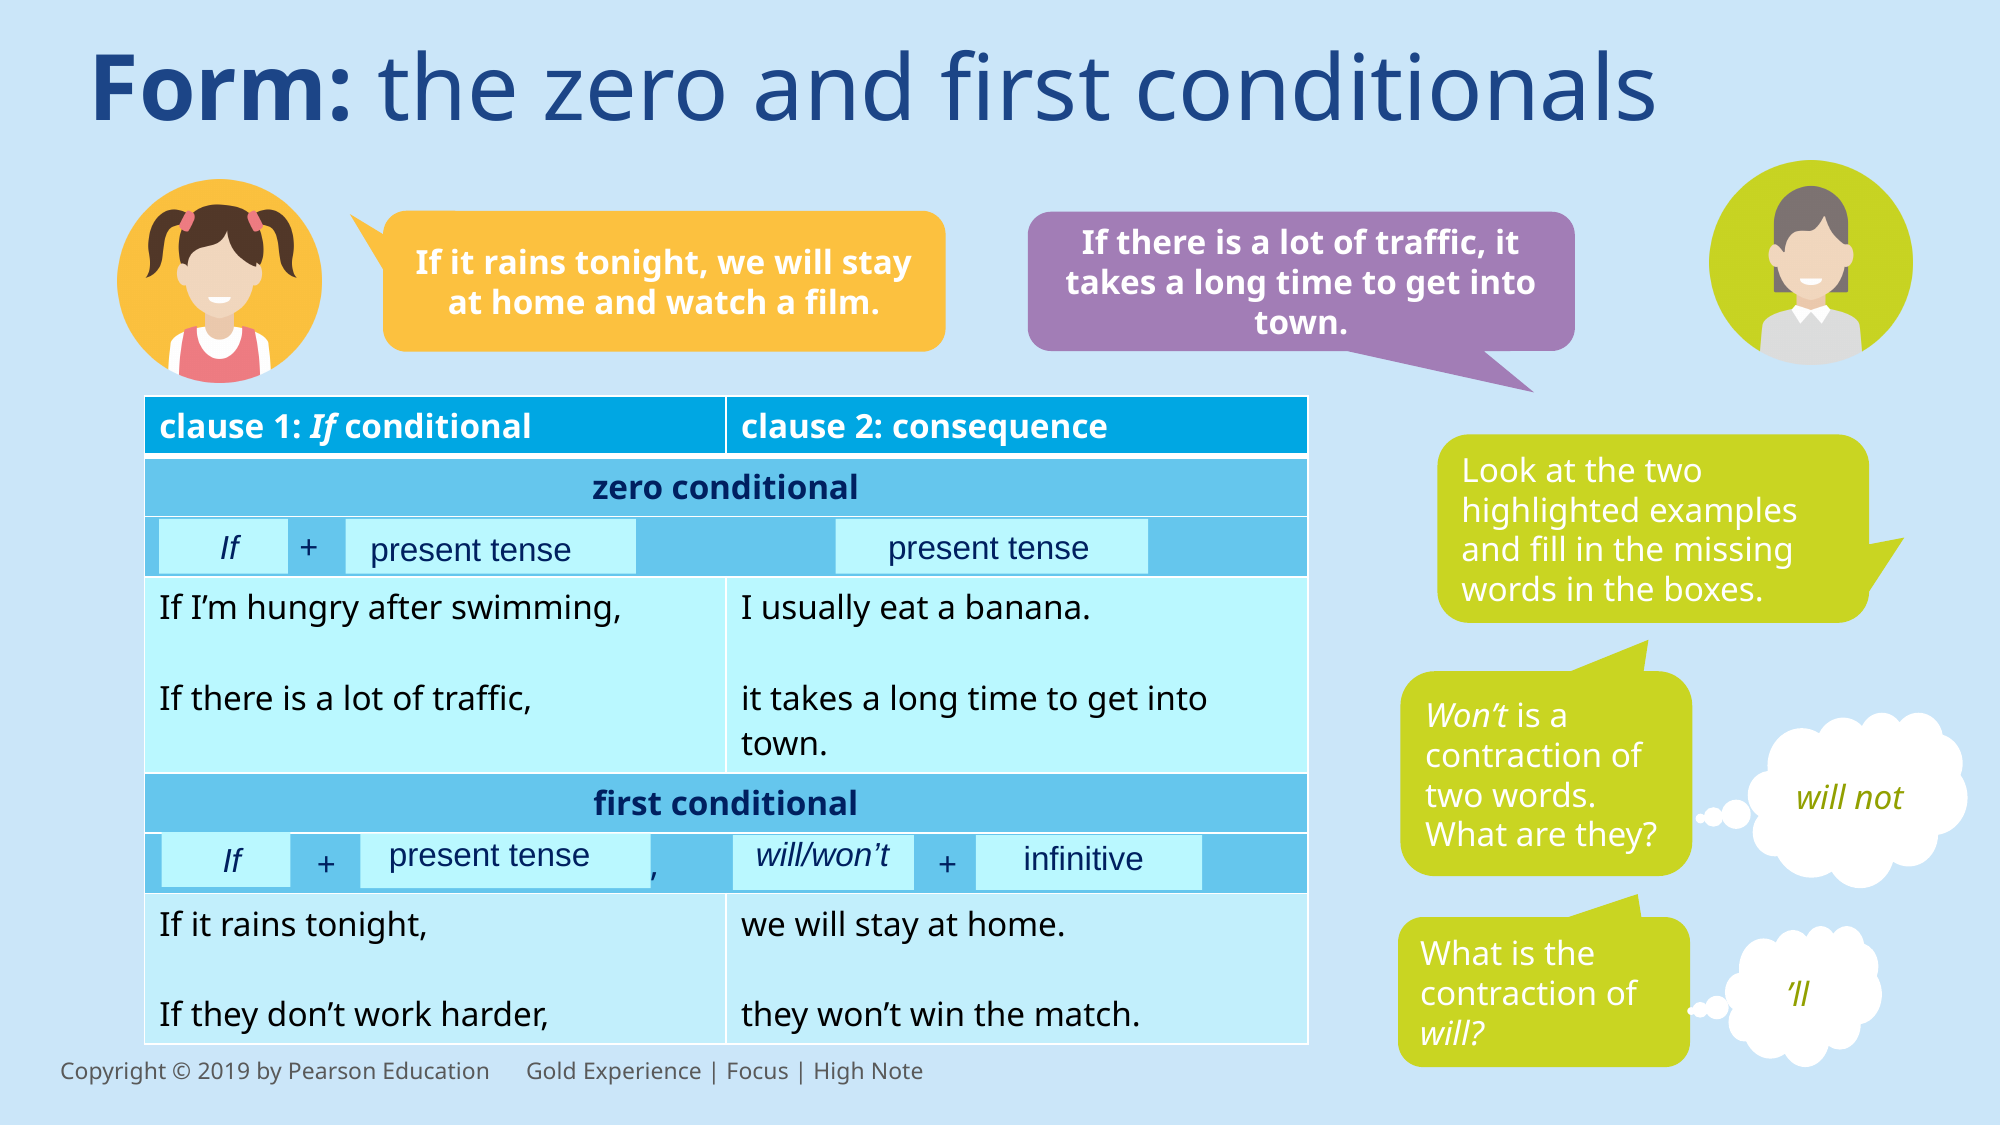

# Form: the zero and first conditionals
If it rains tonight, we will stay at home and watch a film.
If there is a lot of traffic, it takes a long time to get into town.
| clause 1: If conditional | clause 2: consequence |
| --- | --- |
| zero conditional | |
| + , | |
| If I’m hungry after swimming, If there is a lot of traffic, | I usually eat a banana. it takes a long time to get into town. |
| first conditional | |
| + , + | |
| If it rains tonight, If they don’t work harder, | we will stay at home. they won’t win the match. |
Look at the two highlighted examples and fill in the missing words in the boxes.
present tense
 If
present tense
Won’t is a contraction of two words. What are they?
will not
present tense
 will/won’t
 infinitive
 If
What is the contraction of will?
’ll
Copyright © 2019 by Pearson Education      Gold Experience | Focus | High Note